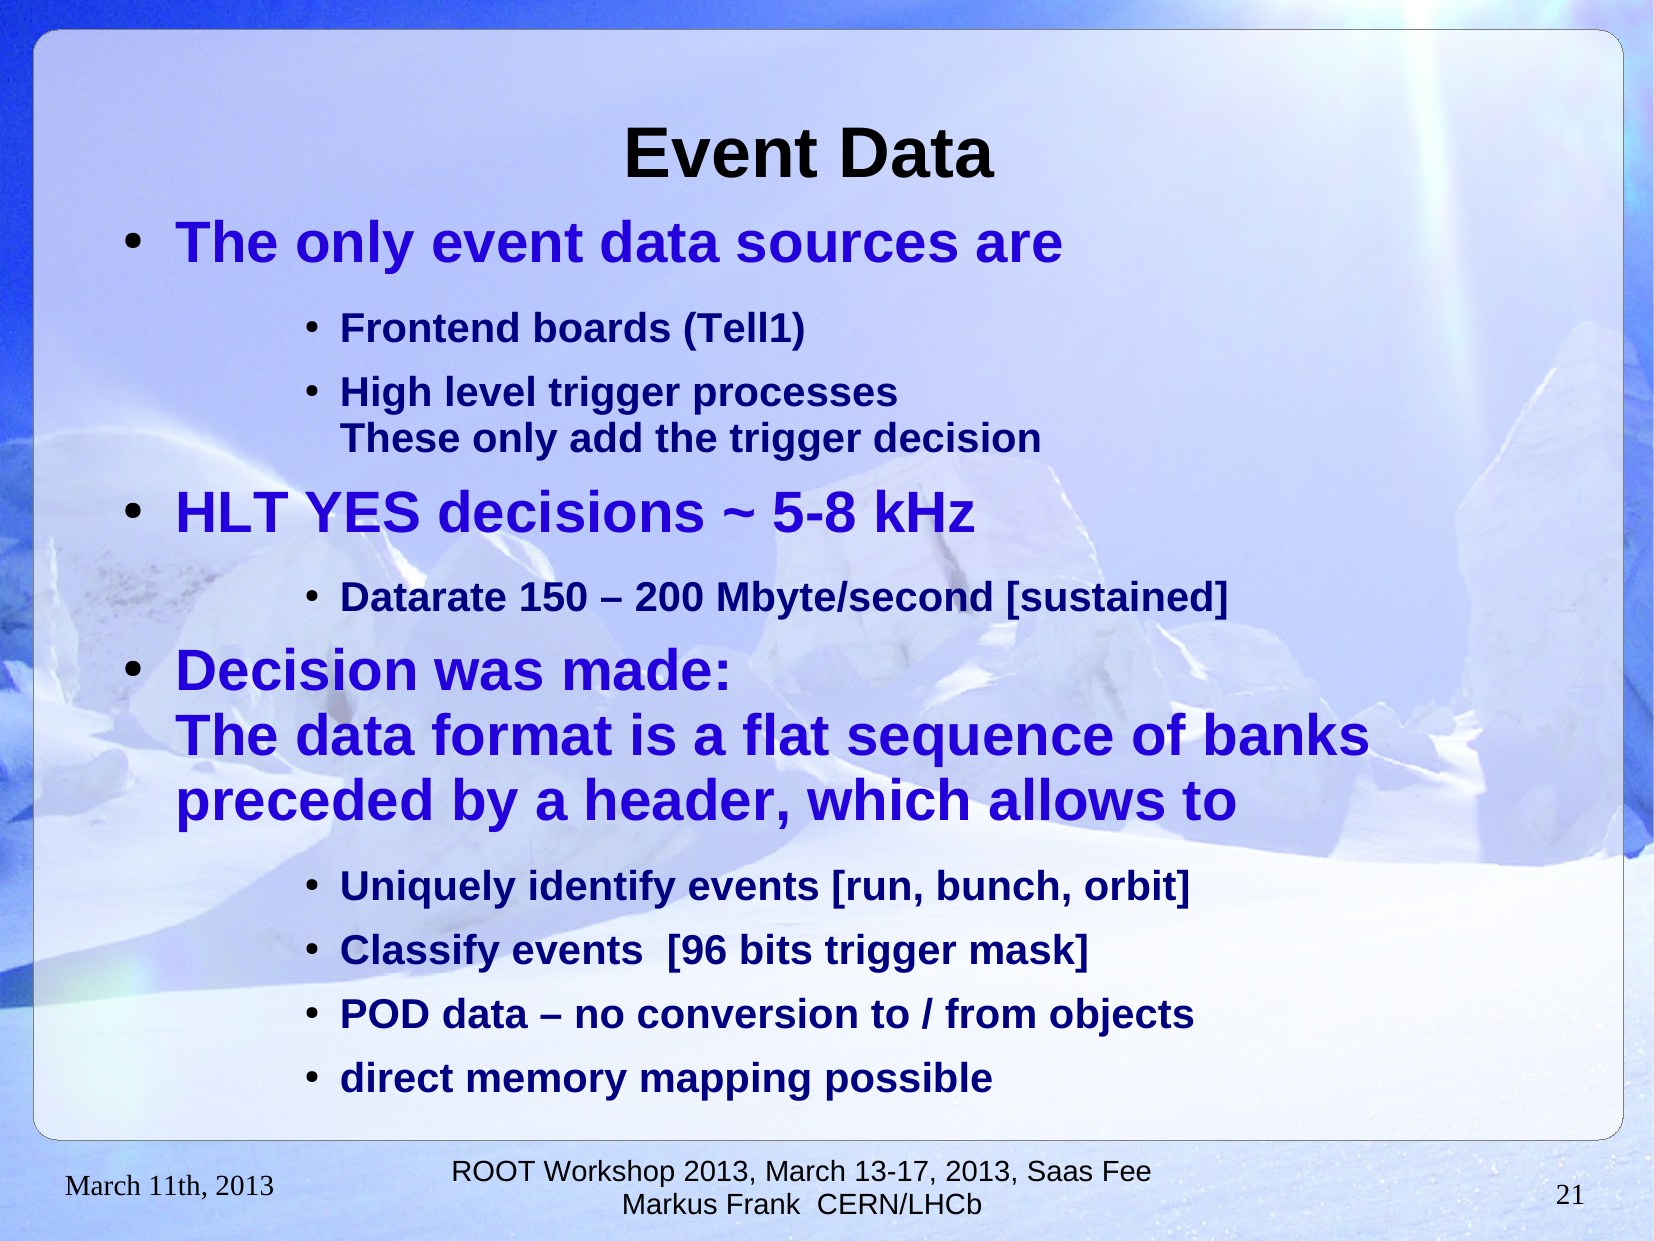

# Event Data
The only event data sources are
Frontend boards (Tell1)
High level trigger processes
These only add the trigger decision
HLT YES decisions ~ 5-8 kHz
Datarate 150 – 200 Mbyte/second [sustained]
Decision was made:
The data format is a flat sequence of banks preceded by a header, which allows to
Uniquely identify events [run, bunch, orbit]
Classify events [96 bits trigger mask]
POD data – no conversion to / from objects
direct memory mapping possible
March 11th, 2013
21